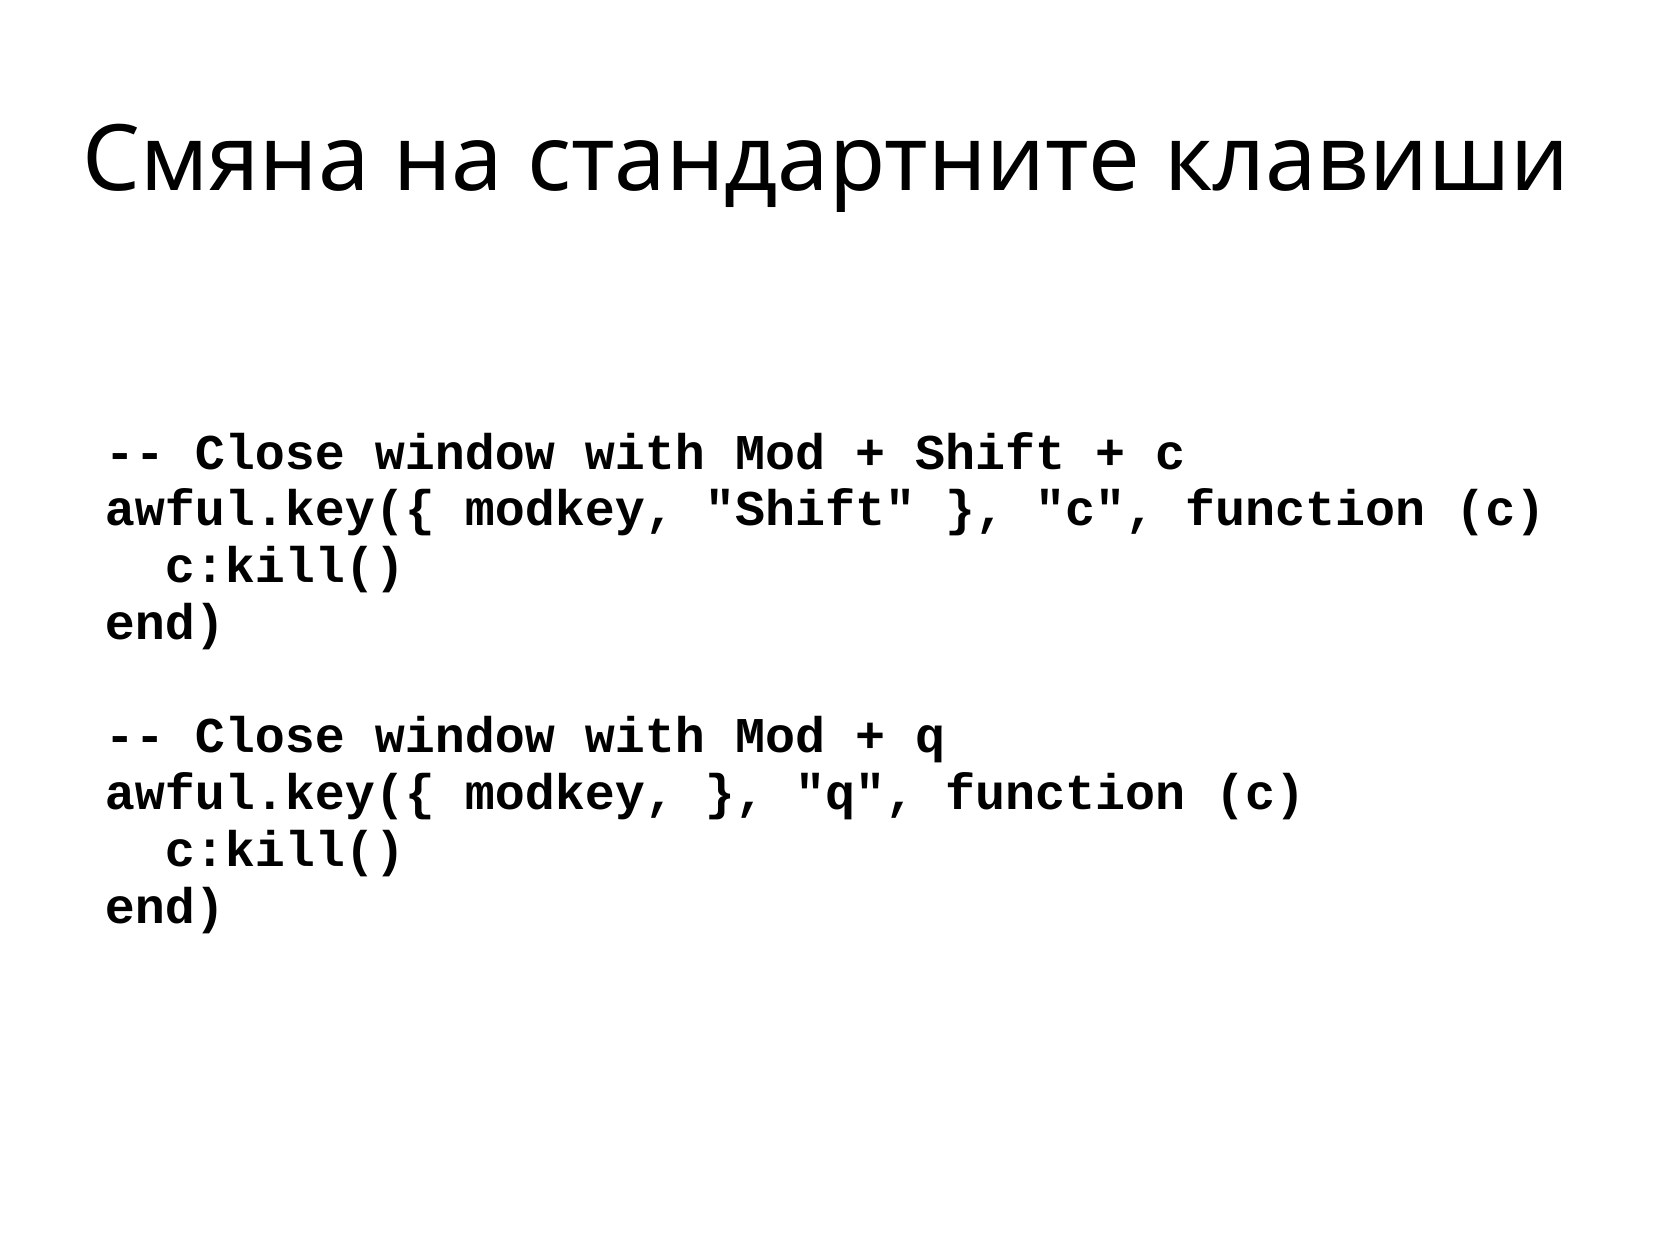

# Смяна на стандартните клавиши
-- Close window with Mod + Shift + c
awful.key({ modkey, "Shift" }, "c", function (c)
 c:kill()
end)
-- Close window with Mod + q
awful.key({ modkey, }, "q", function (c)
 c:kill()
end)